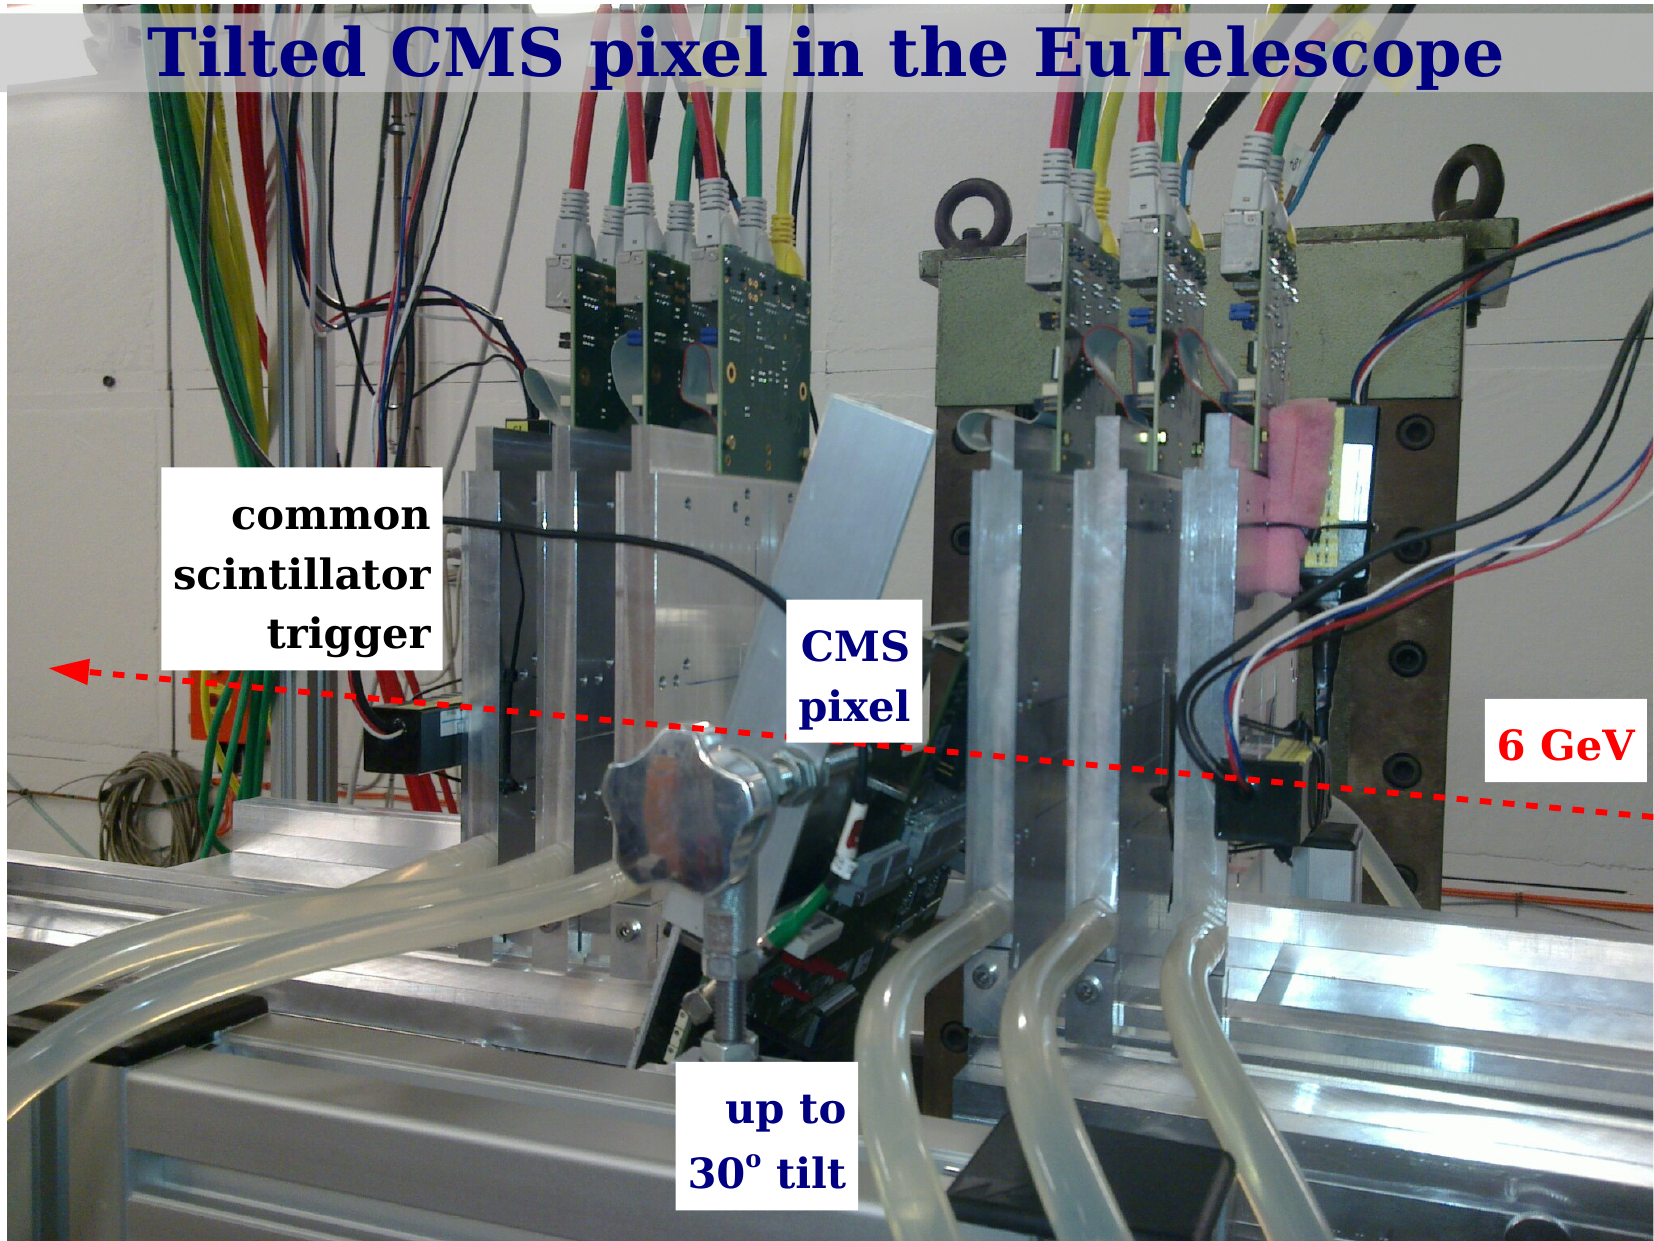

# Tilted CMS pixel in the EuTelescope
common
scintillator
trigger
CMS
pixel
6 GeV
up to
30o tilt